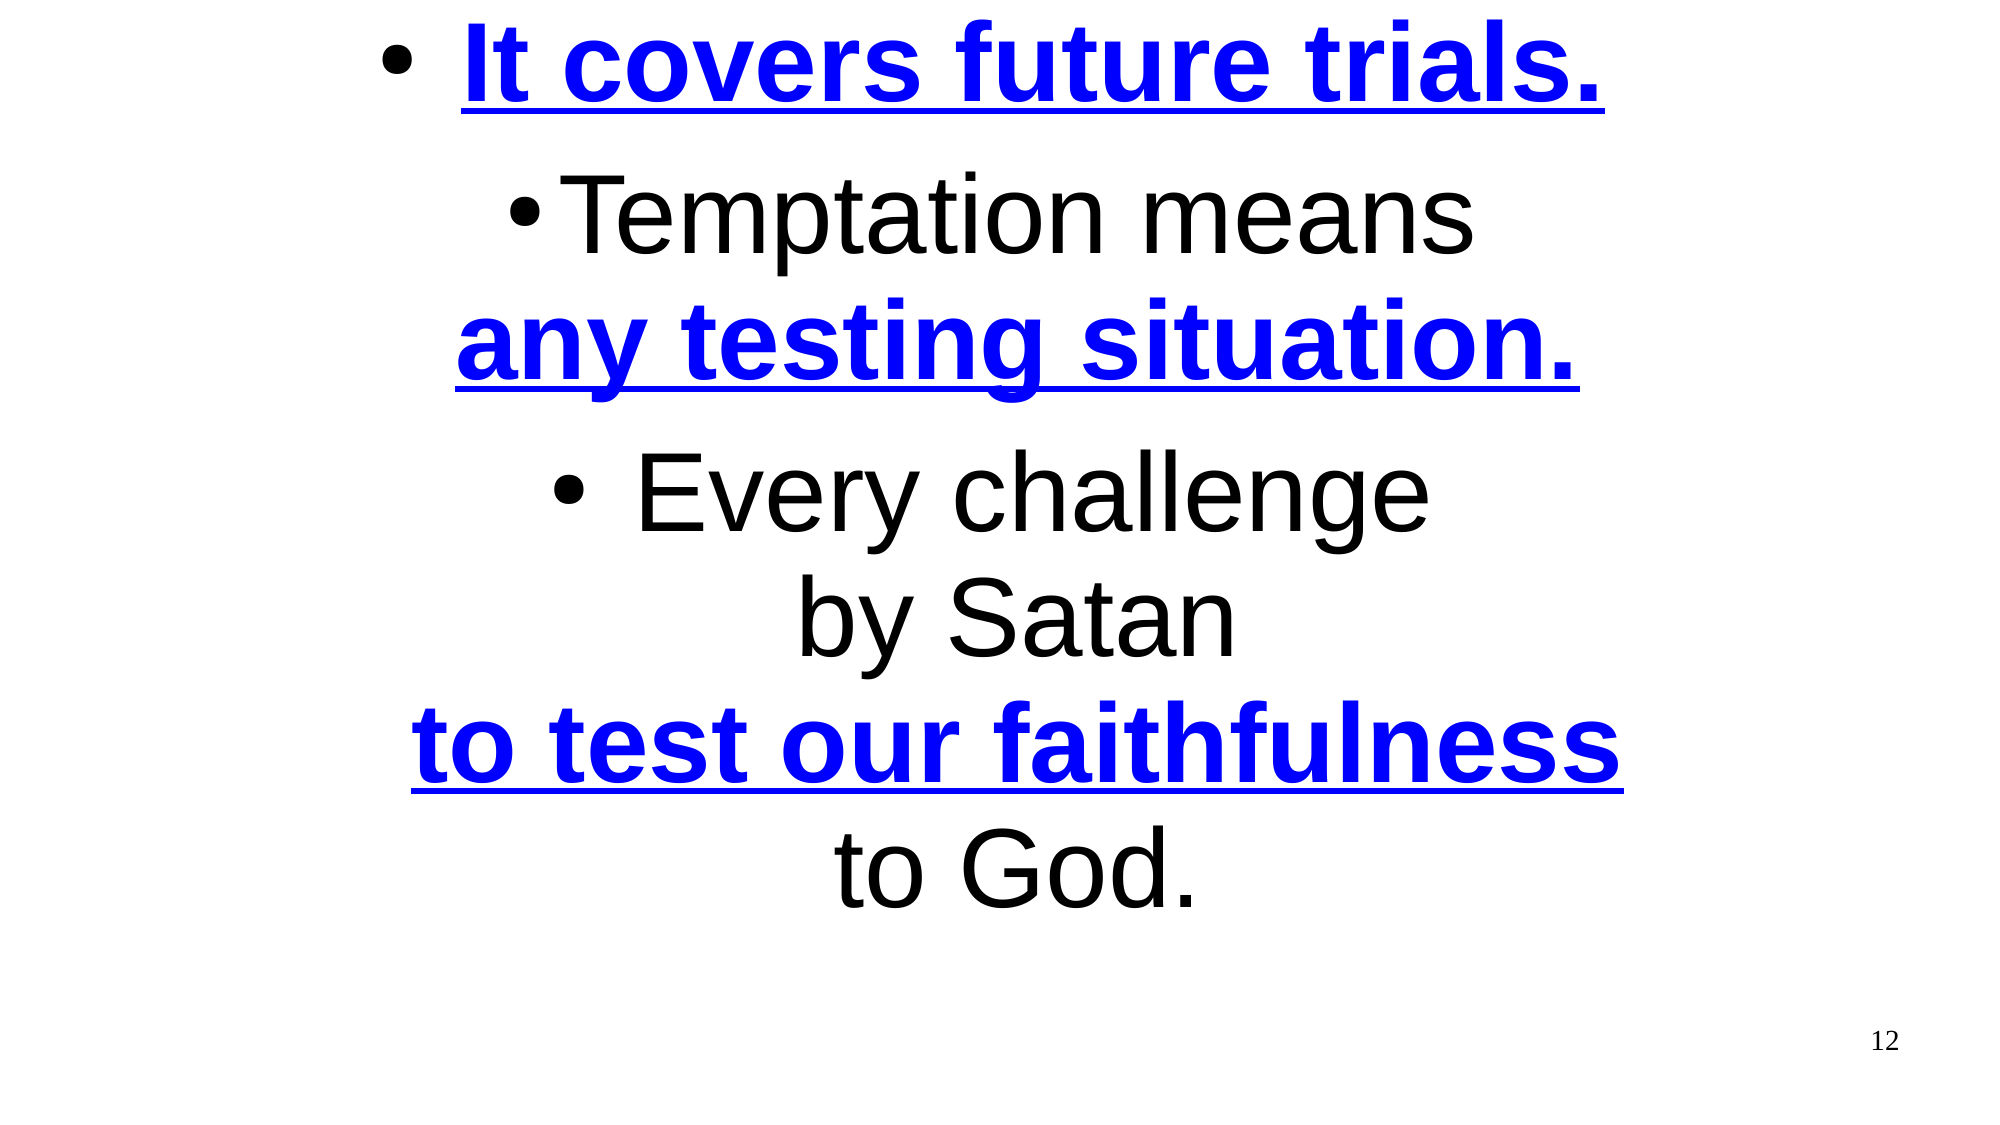

# It covers future trials.
Temptation means
any testing situation.
 Every challenge
by Satan
to test our faithfulness
to God.
12